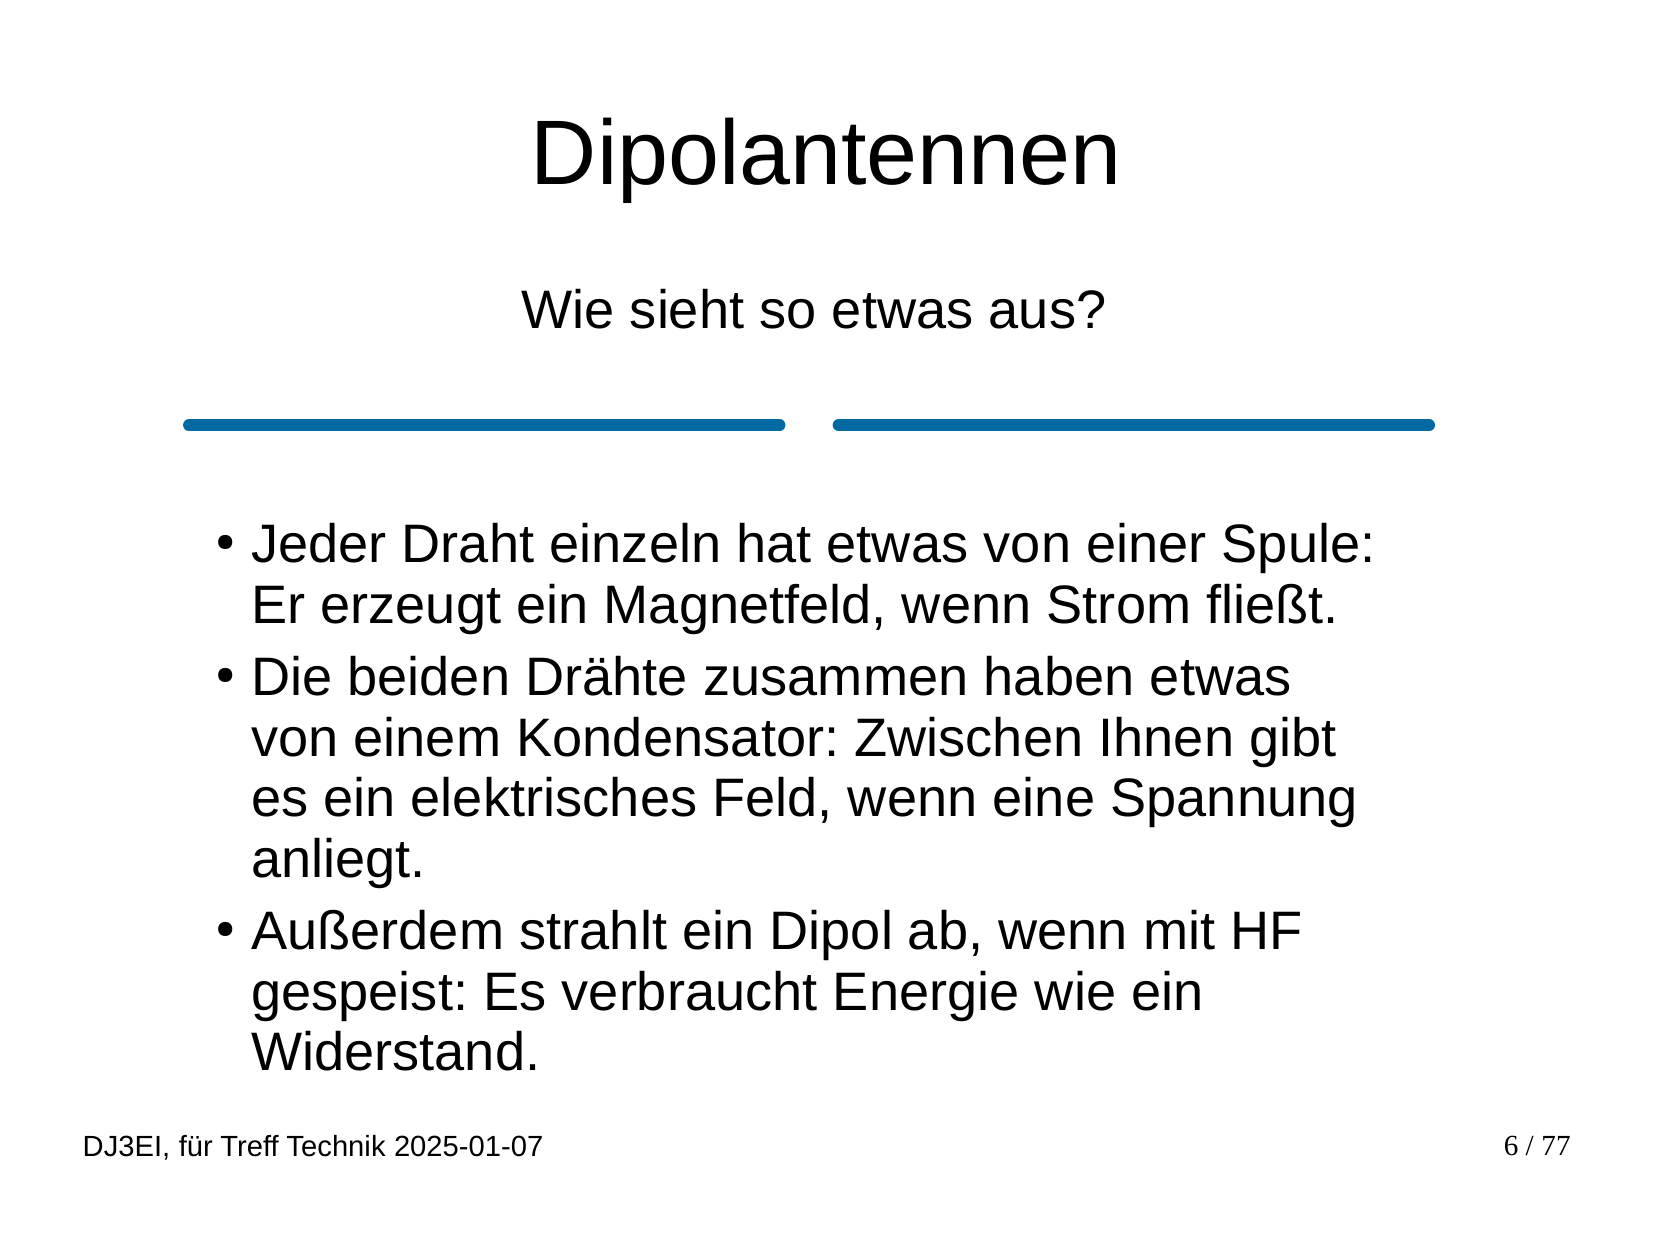

# Dipolantennen
Wie sieht so etwas aus?
Jeder Draht einzeln hat etwas von einer Spule:
Er erzeugt ein Magnetfeld, wenn Strom fließt.
Die beiden Drähte zusammen haben etwas
von einem Kondensator: Zwischen Ihnen gibt es ein elektrisches Feld, wenn eine Spannung anliegt.
Außerdem strahlt ein Dipol ab, wenn mit HF
gespeist: Es verbraucht Energie wie ein Widerstand.
6